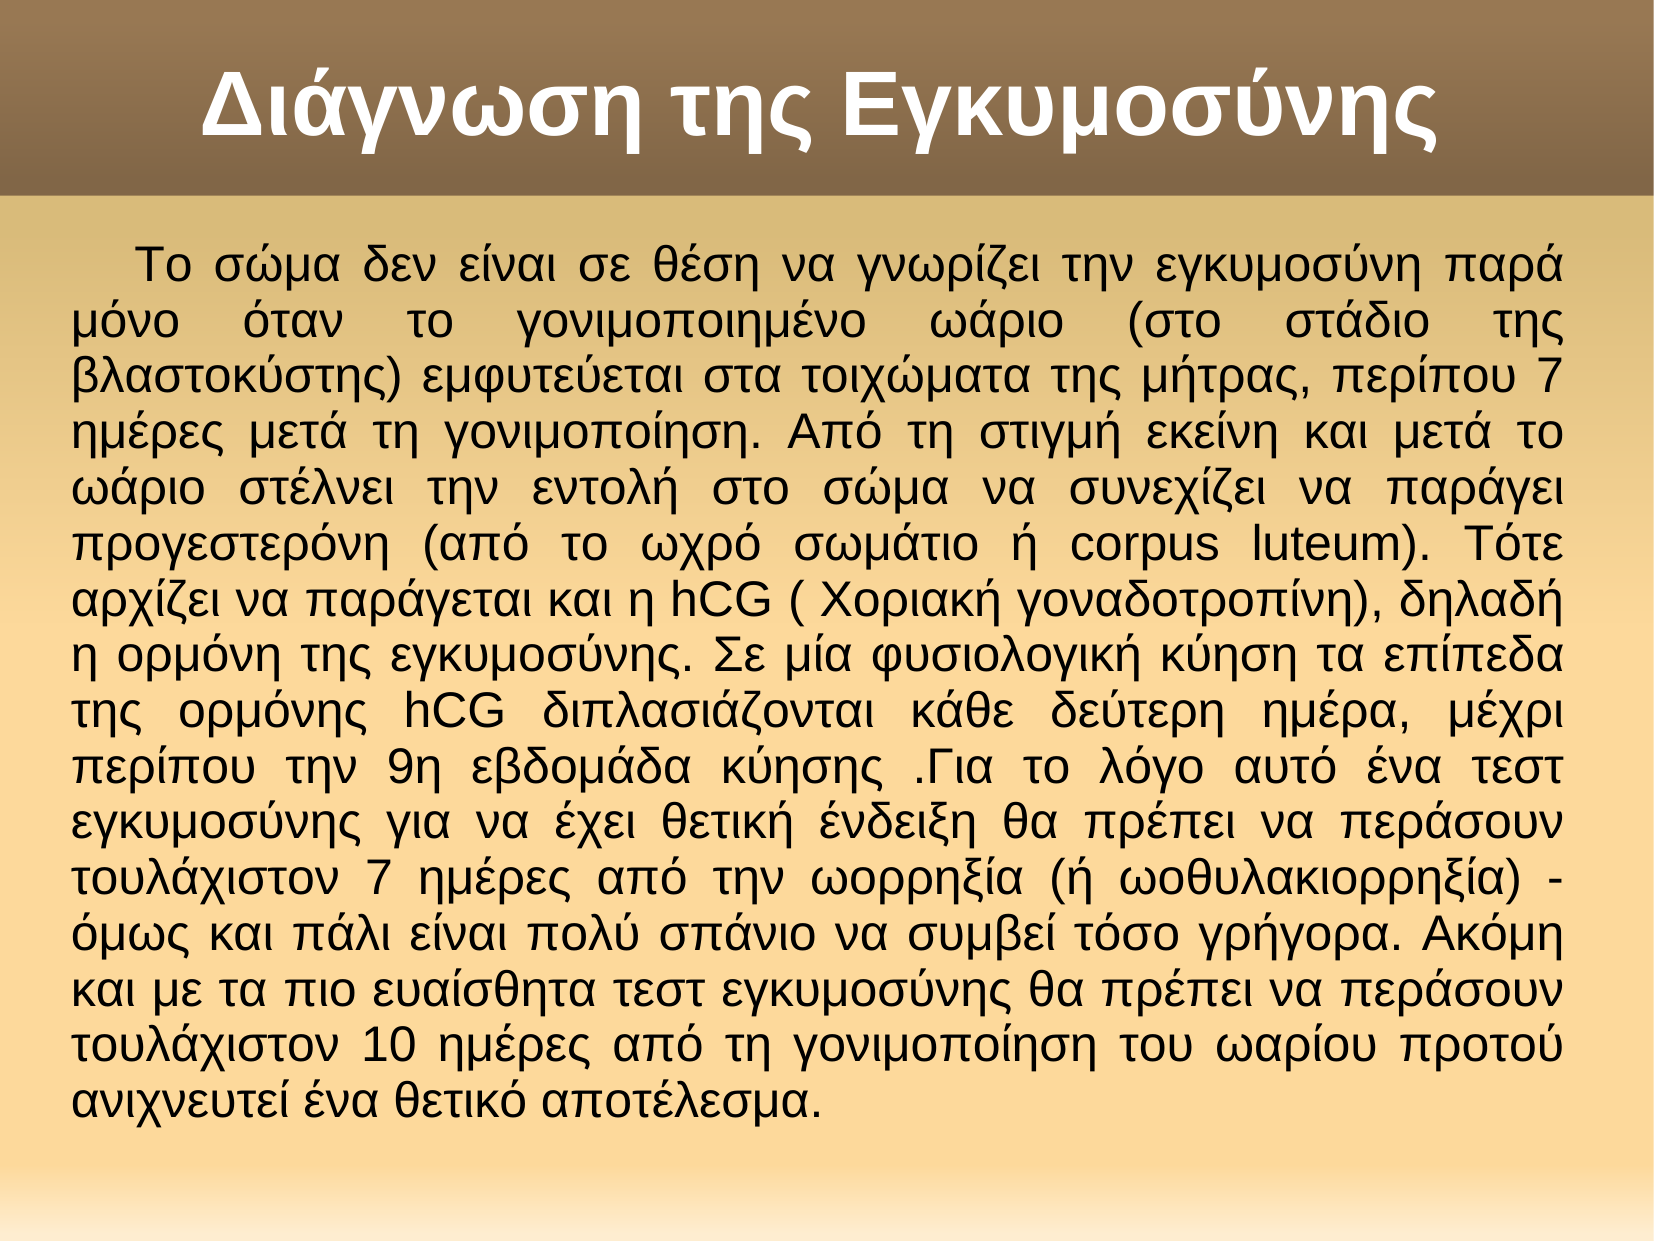

# Διάγνωση της Εγκυμοσύνης
 Το σώμα δεν είναι σε θέση να γνωρίζει την εγκυμοσύνη παρά μόνο όταν το γονιμοποιημένο ωάριο (στο στάδιο της βλαστοκύστης) εμφυτεύεται στα τοιχώματα της μήτρας, περίπου 7 ημέρες μετά τη γονιμοποίηση. Από τη στιγμή εκείνη και μετά το ωάριο στέλνει την εντολή στο σώμα να συνεχίζει να παράγει προγεστερόνη (από το ωχρό σωμάτιο ή corpus luteum). Τότε αρχίζει να παράγεται και η hCG ( Χοριακή γοναδοτροπίνη), δηλαδή η ορμόνη της εγκυμοσύνης. Σε μία φυσιολογική κύηση τα επίπεδα της ορμόνης hCG διπλασιάζονται κάθε δεύτερη ημέρα, μέχρι περίπου την 9η εβδομάδα κύησης .Για το λόγο αυτό ένα τεστ εγκυμοσύνης για να έχει θετική ένδειξη θα πρέπει να περάσουν τουλάχιστον 7 ημέρες από την ωορρηξία (ή ωοθυλακιορρηξία) - όμως και πάλι είναι πολύ σπάνιο να συμβεί τόσο γρήγορα. Ακόμη και με τα πιο ευαίσθητα τεστ εγκυμοσύνης θα πρέπει να περάσουν τουλάχιστον 10 ημέρες από τη γονιμοποίηση του ωαρίου προτού ανιχνευτεί ένα θετικό αποτέλεσμα.